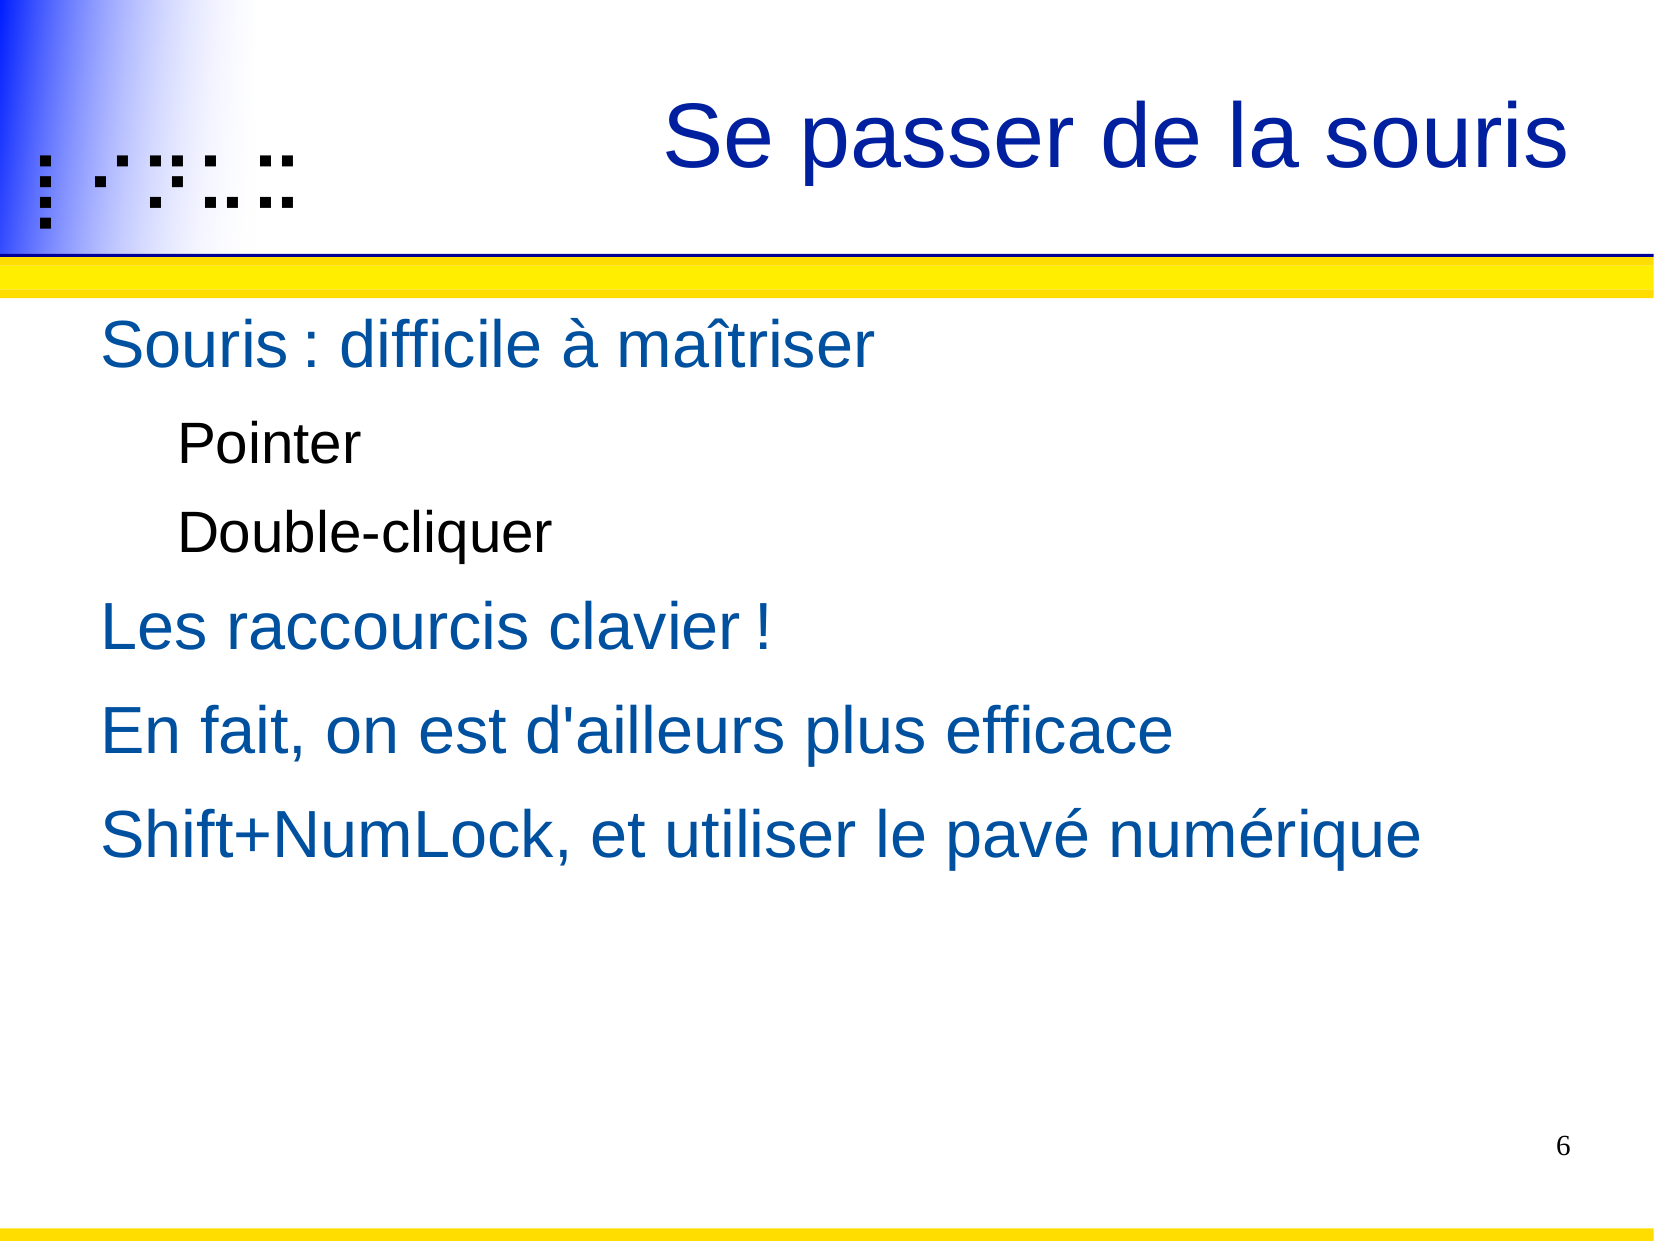

# Se passer de la souris
Souris : difficile à maîtriser
Pointer
Double-cliquer
Les raccourcis clavier !
En fait, on est d'ailleurs plus efficace
Shift+NumLock, et utiliser le pavé numérique
6